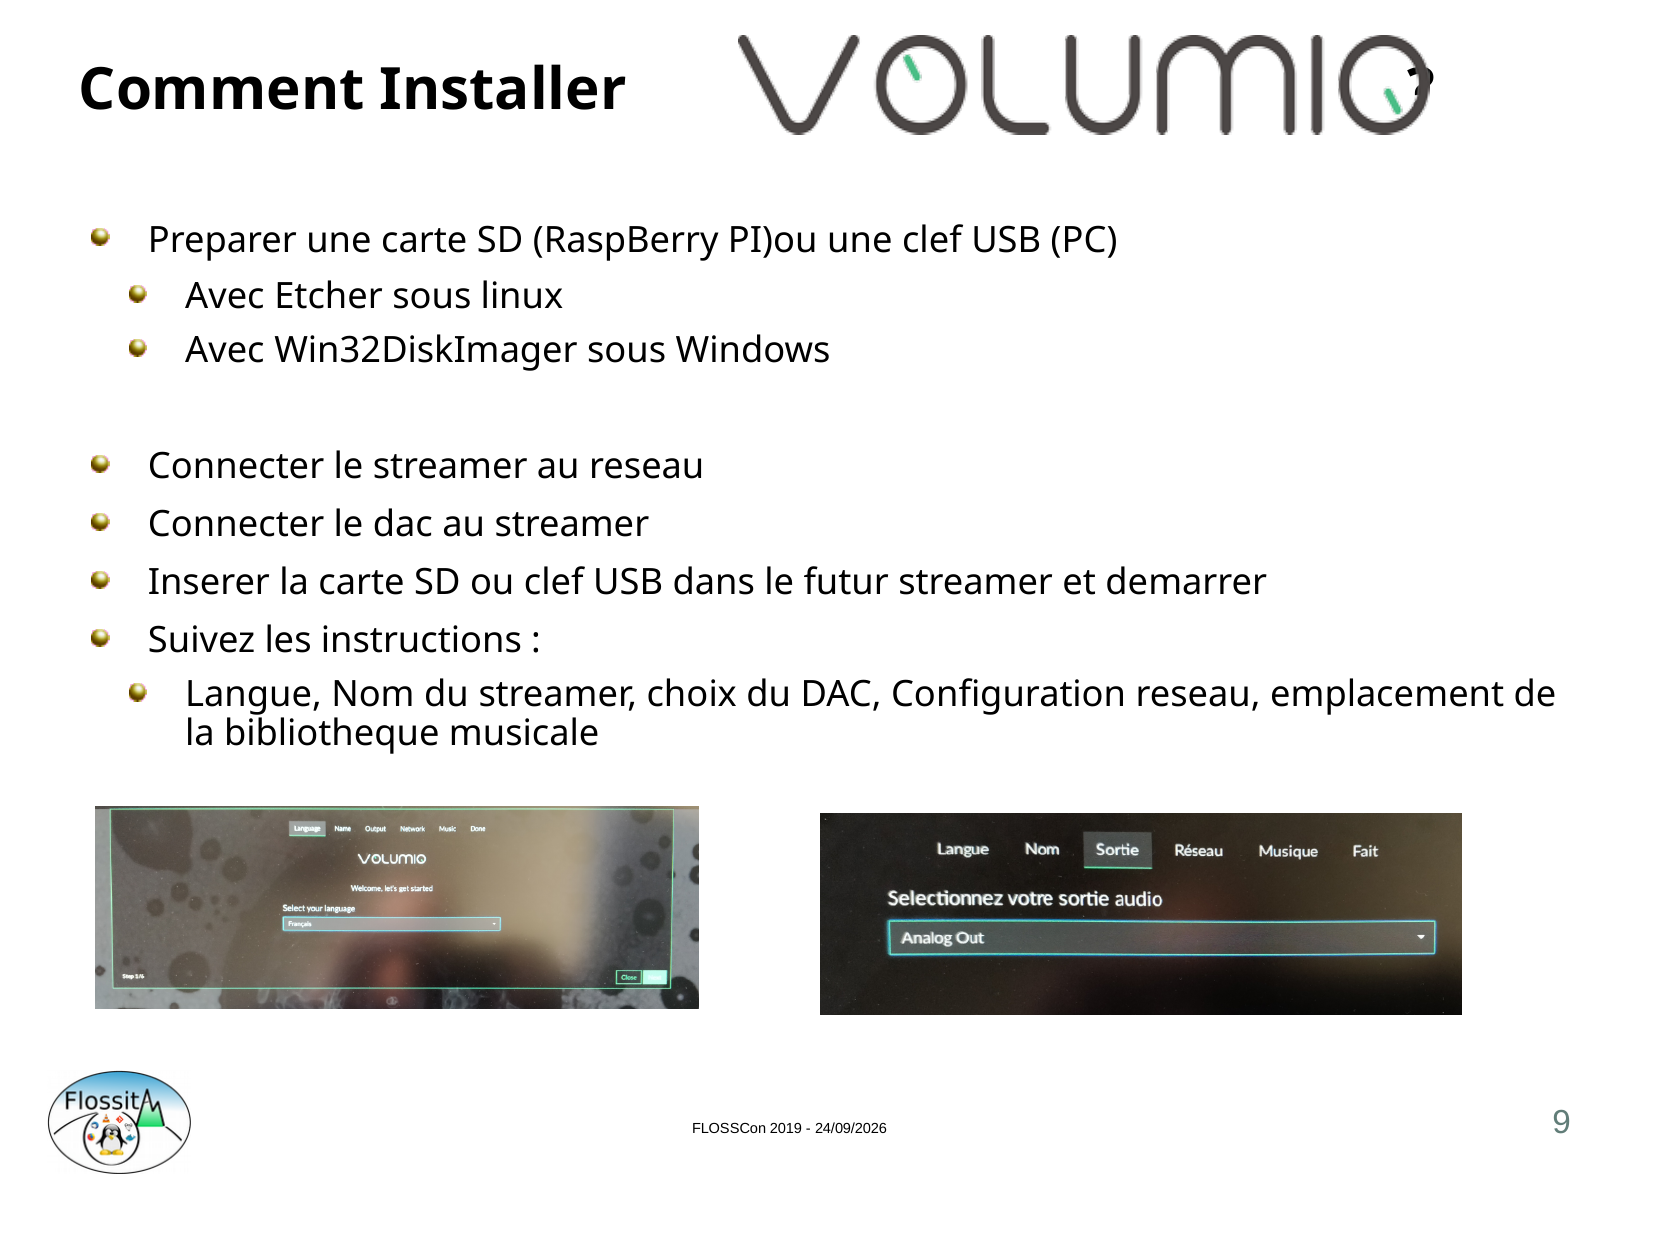

Comment Installer 											?
# Preparer une carte SD (RaspBerry PI)ou une clef USB (PC)
Avec Etcher sous linux
Avec Win32DiskImager sous Windows
Connecter le streamer au reseau
Connecter le dac au streamer
Inserer la carte SD ou clef USB dans le futur streamer et demarrer
Suivez les instructions :
Langue, Nom du streamer, choix du DAC, Configuration reseau, emplacement de la bibliotheque musicale
9